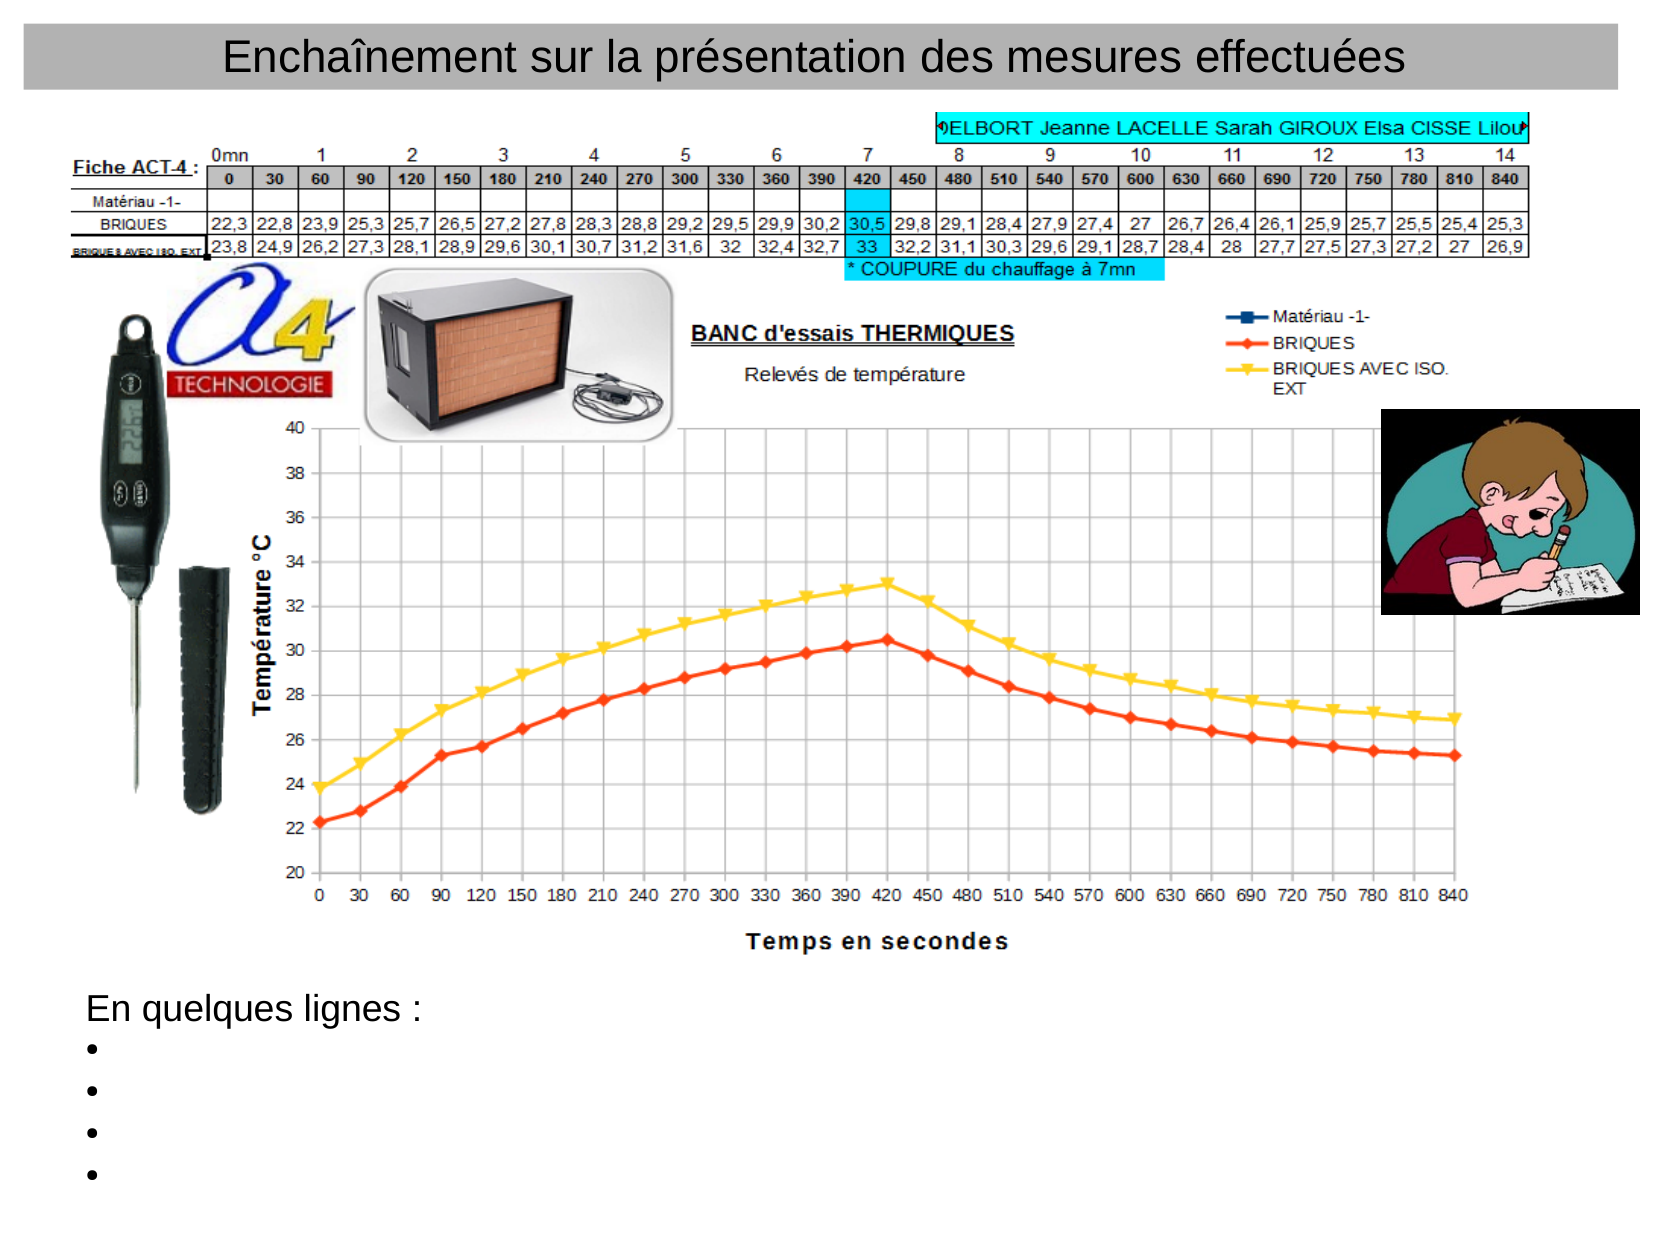

Enchaînement sur la présentation des mesures effectuées
En quelques lignes :